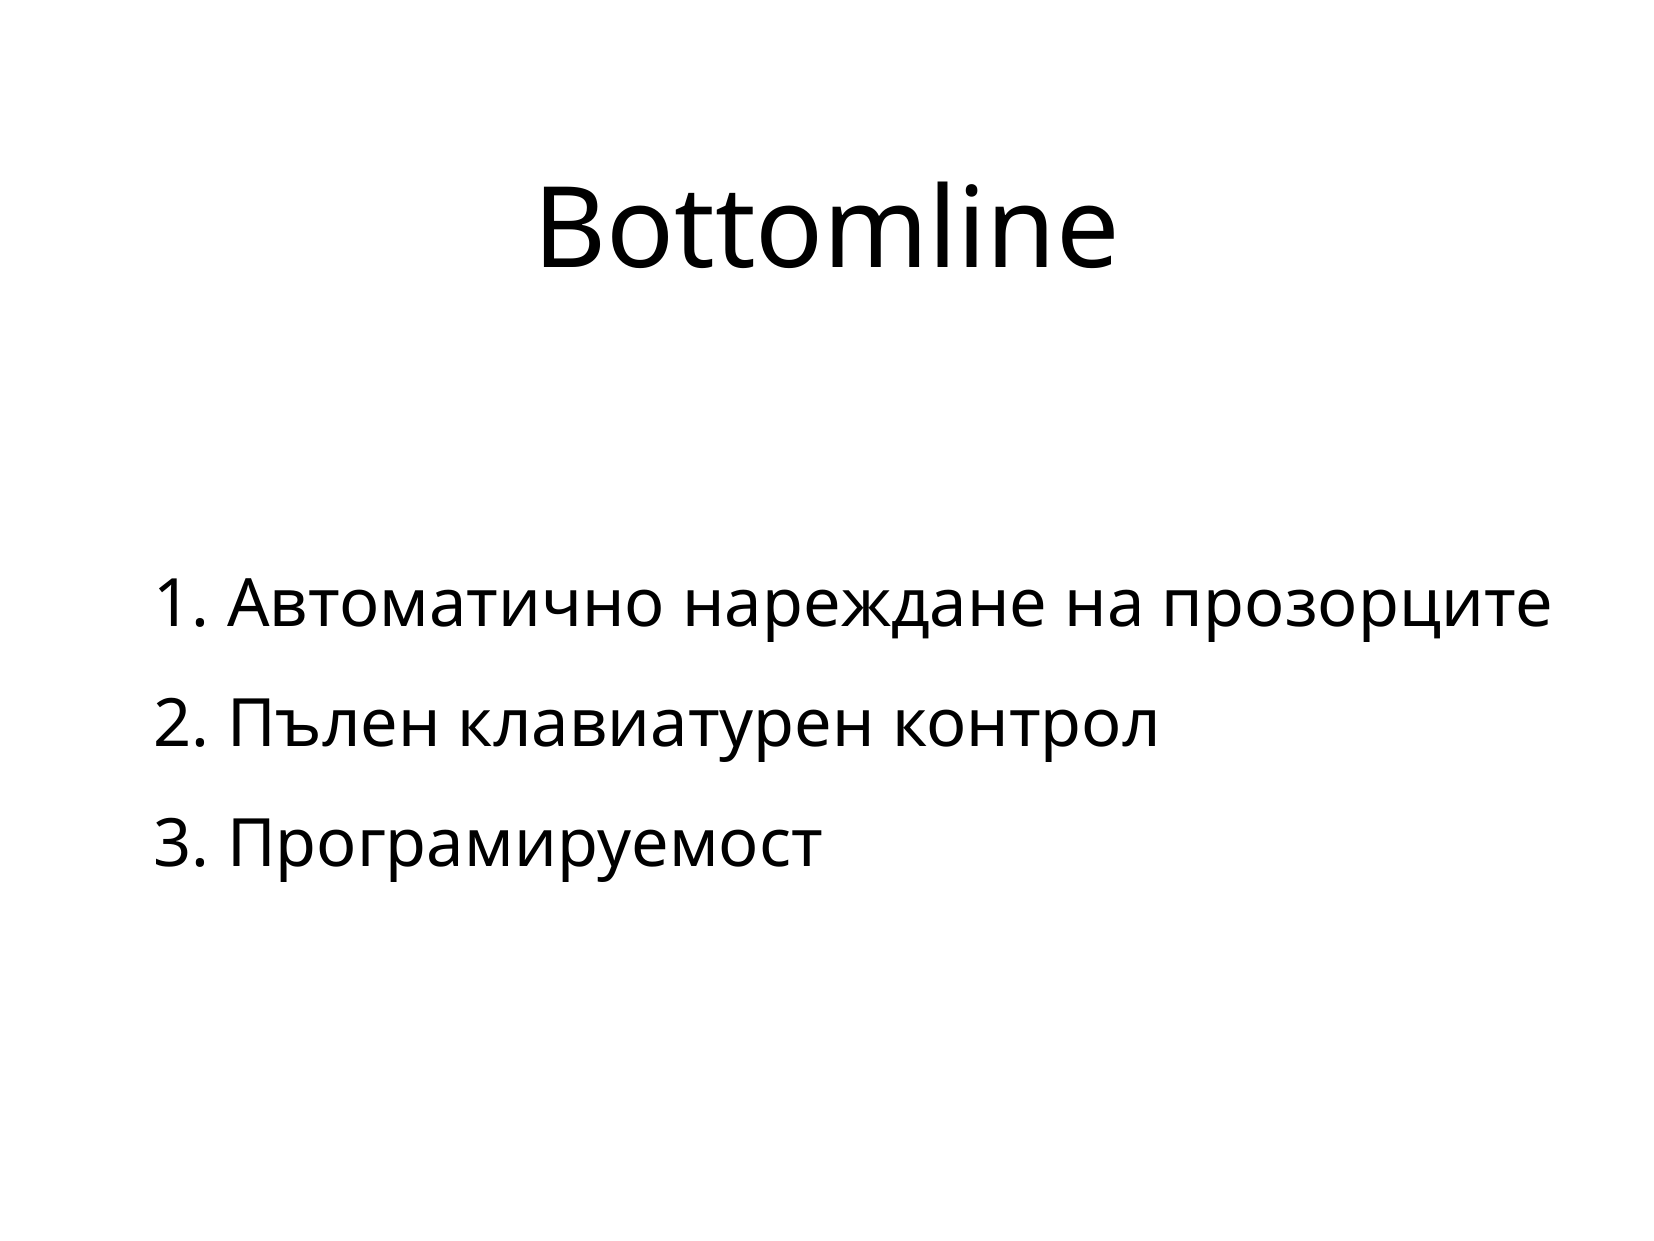

# Bottomline
1. Автоматично нареждане на прозорците
2. Пълен клавиатурен контрол
3. Програмируемост